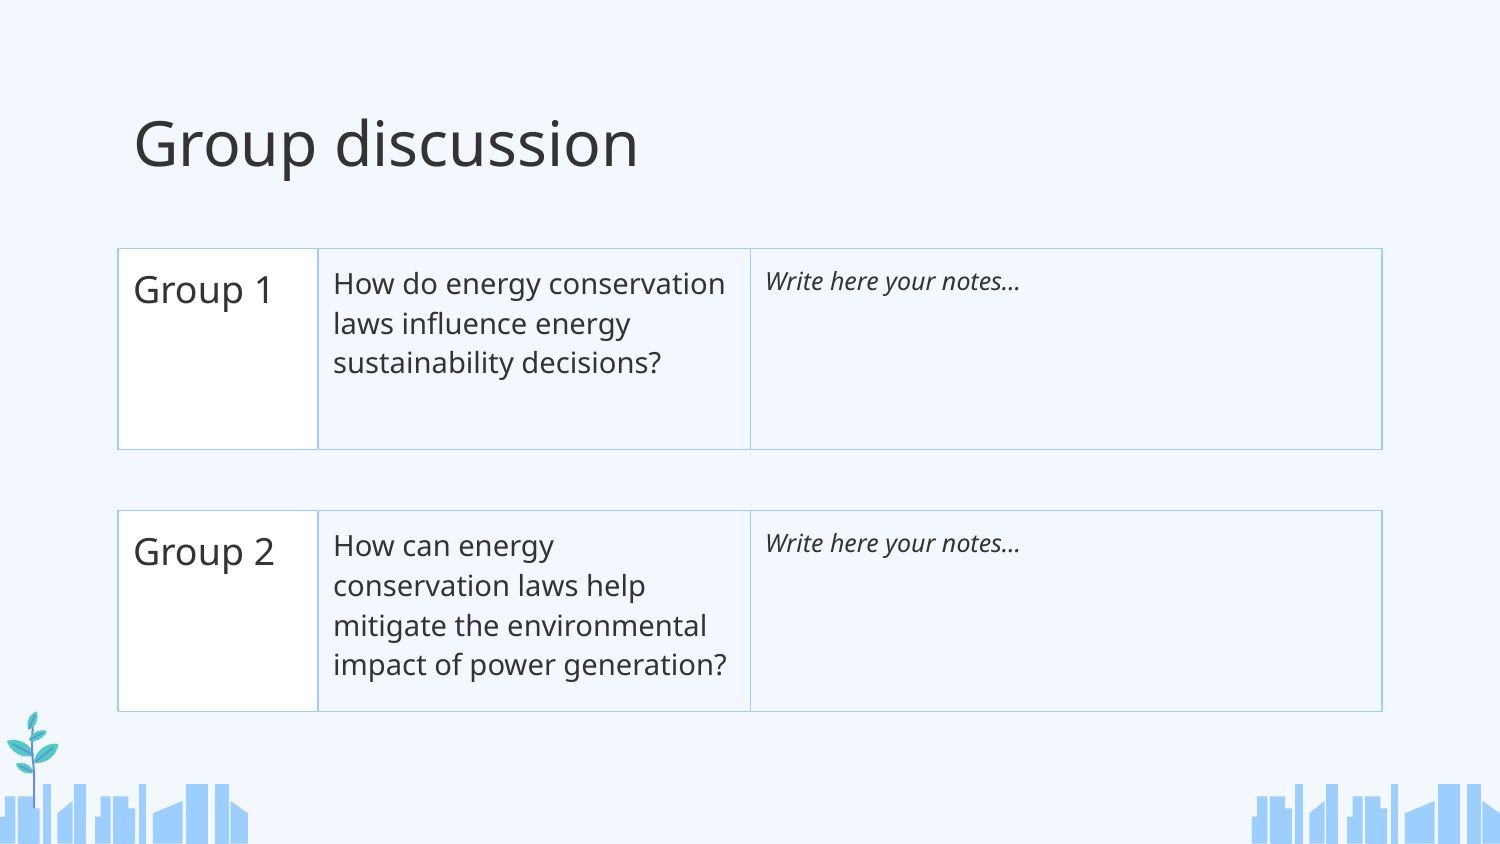

# Group discussion
| Group 1 | How do energy conservation laws influence energy sustainability decisions? | Write here your notes… |
| --- | --- | --- |
| Group 2 | How can energy conservation laws help mitigate the environmental impact of power generation? | Write here your notes… |
| --- | --- | --- |